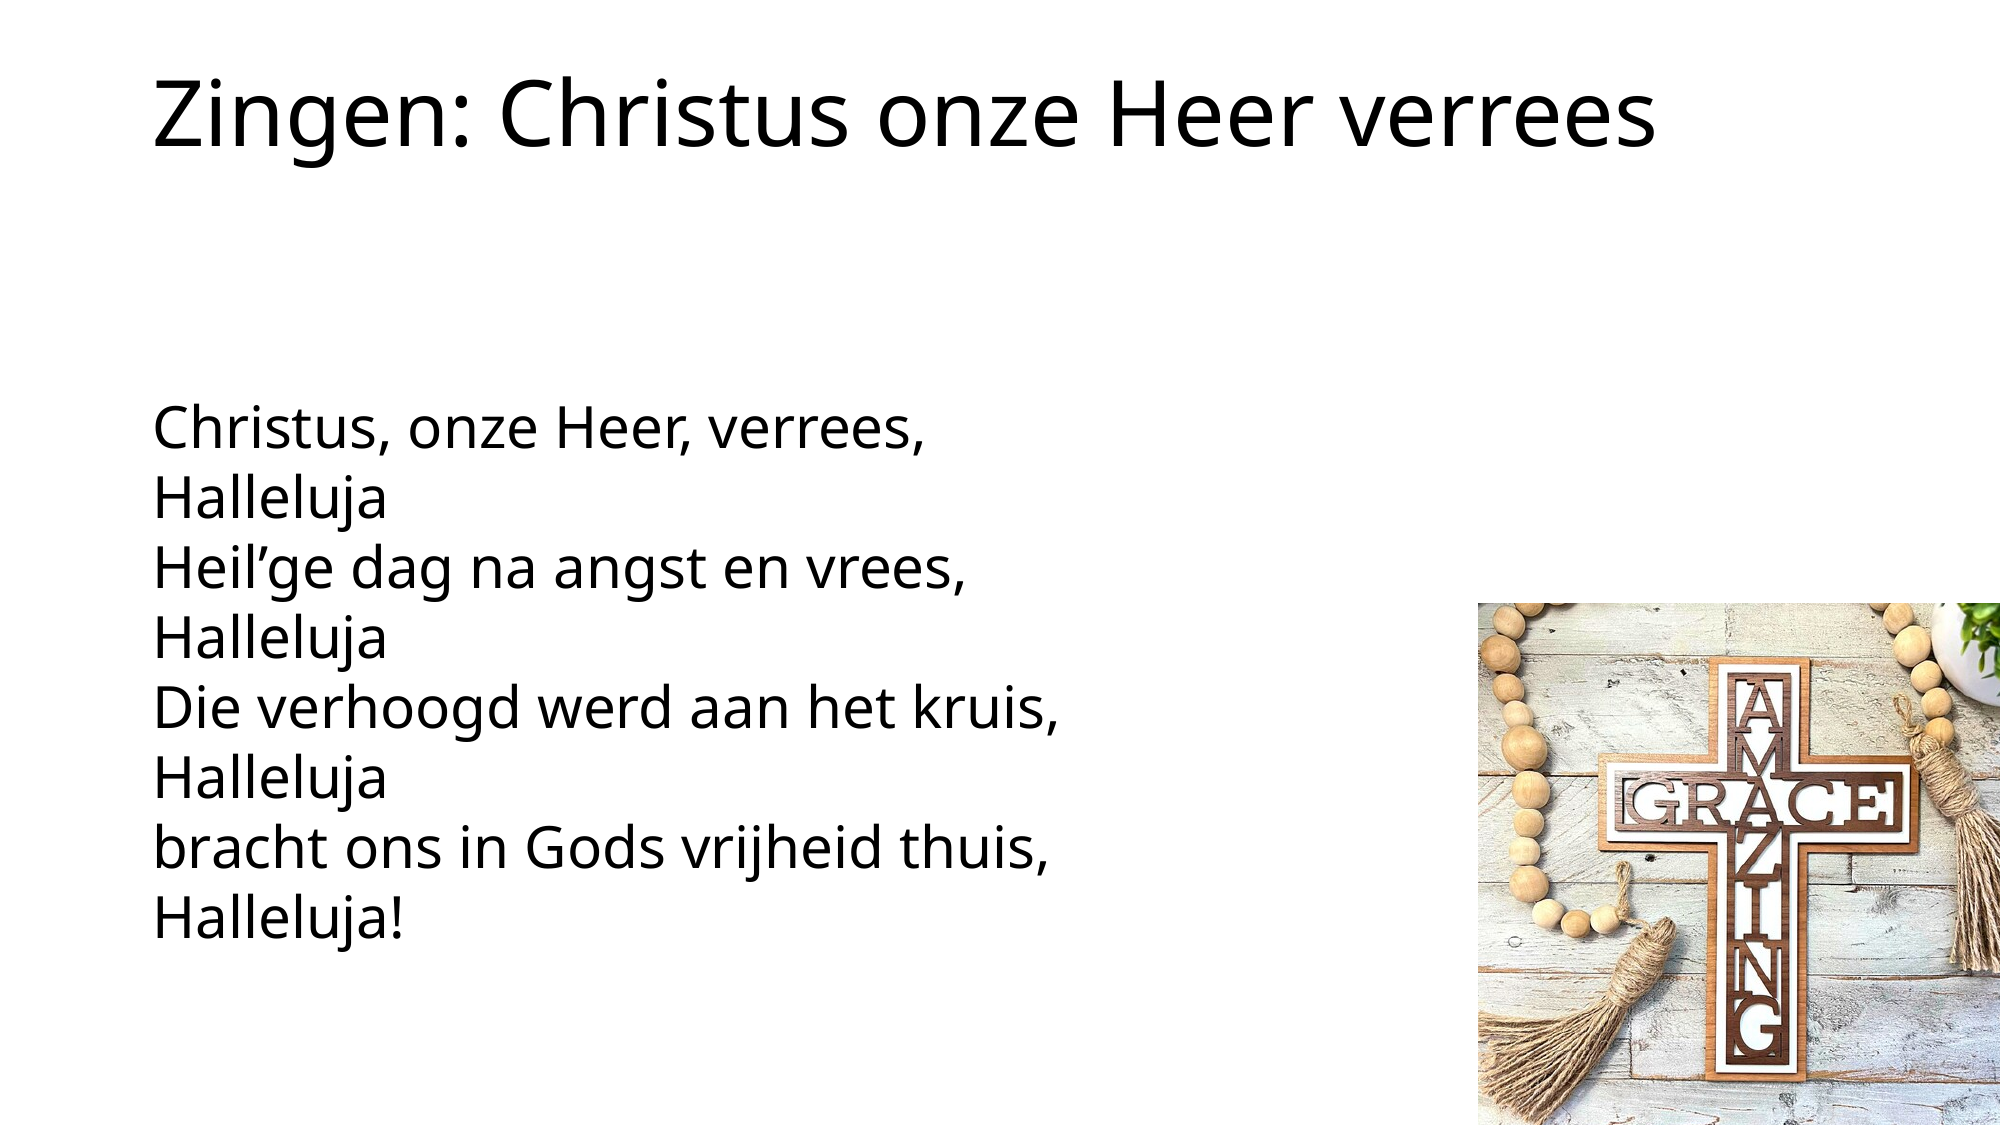

# Zingen: Christus onze Heer verrees
Christus, onze Heer, verrees,
Halleluja
Heil’ge dag na angst en vrees,
Halleluja
Die verhoogd werd aan het kruis,
Halleluja
bracht ons in Gods vrijheid thuis,
Halleluja!